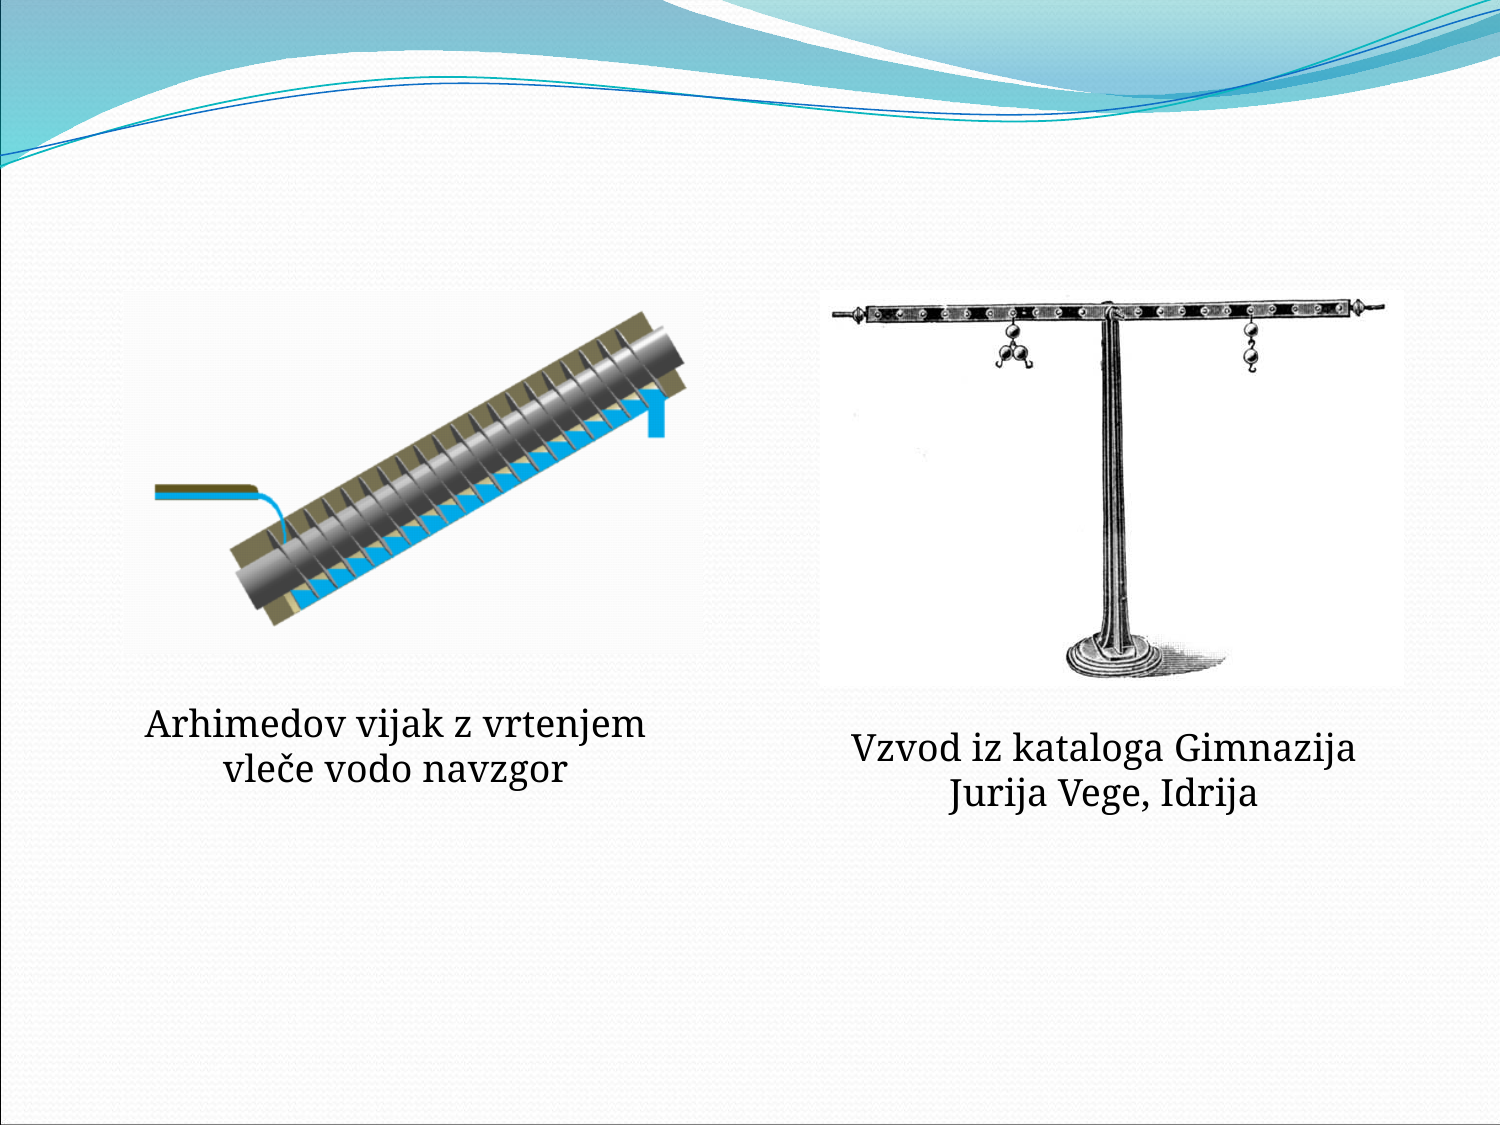

Arhimedov vijak z vrtenjem vleče vodo navzgor
Vzvod iz kataloga Gimnazija Jurija Vege, Idrija